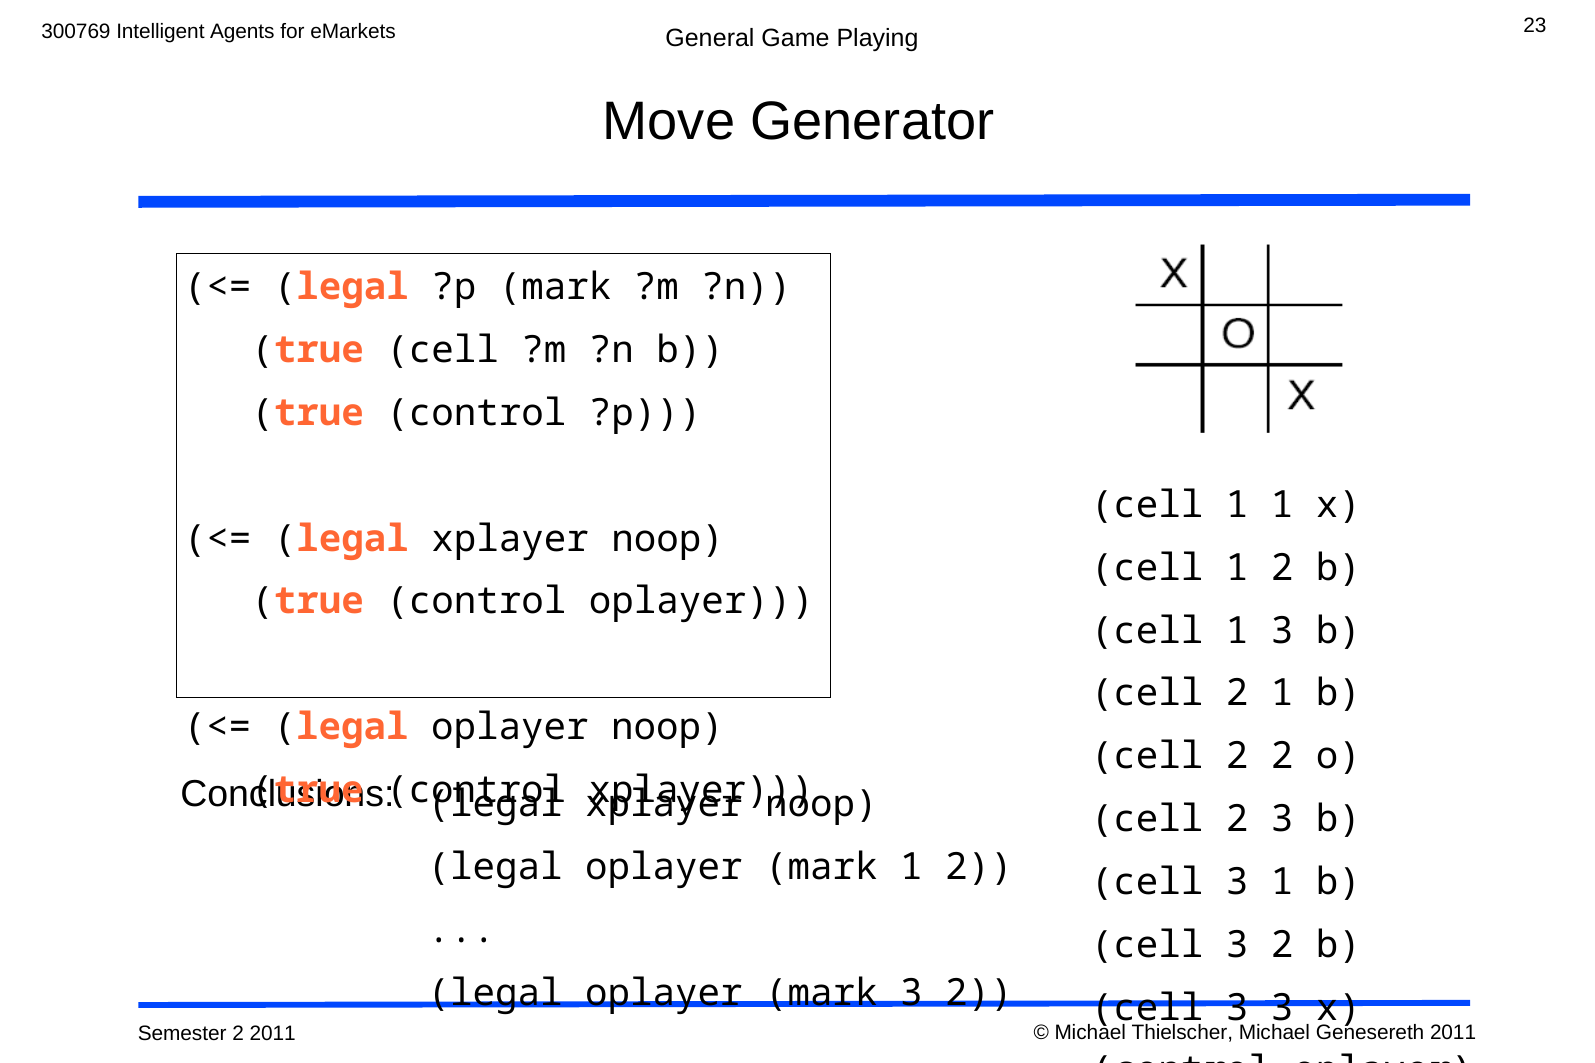

# Move Generator
(<= (legal ?p (mark ?m ?n))
 (true (cell ?m ?n b))
 (true (control ?p)))
(<= (legal xplayer noop)
 (true (control oplayer)))
(<= (legal oplayer noop)
 (true (control xplayer)))
(cell 1 1 x)
(cell 1 2 b)
(cell 1 3 b)
(cell 2 1 b)
(cell 2 2 o)
(cell 2 3 b)
(cell 3 1 b)
(cell 3 2 b)
(cell 3 3 x)
(control oplayer)
Conclusions:
(legal xplayer noop)
(legal oplayer (mark 1 2))
...
(legal oplayer (mark 3 2))